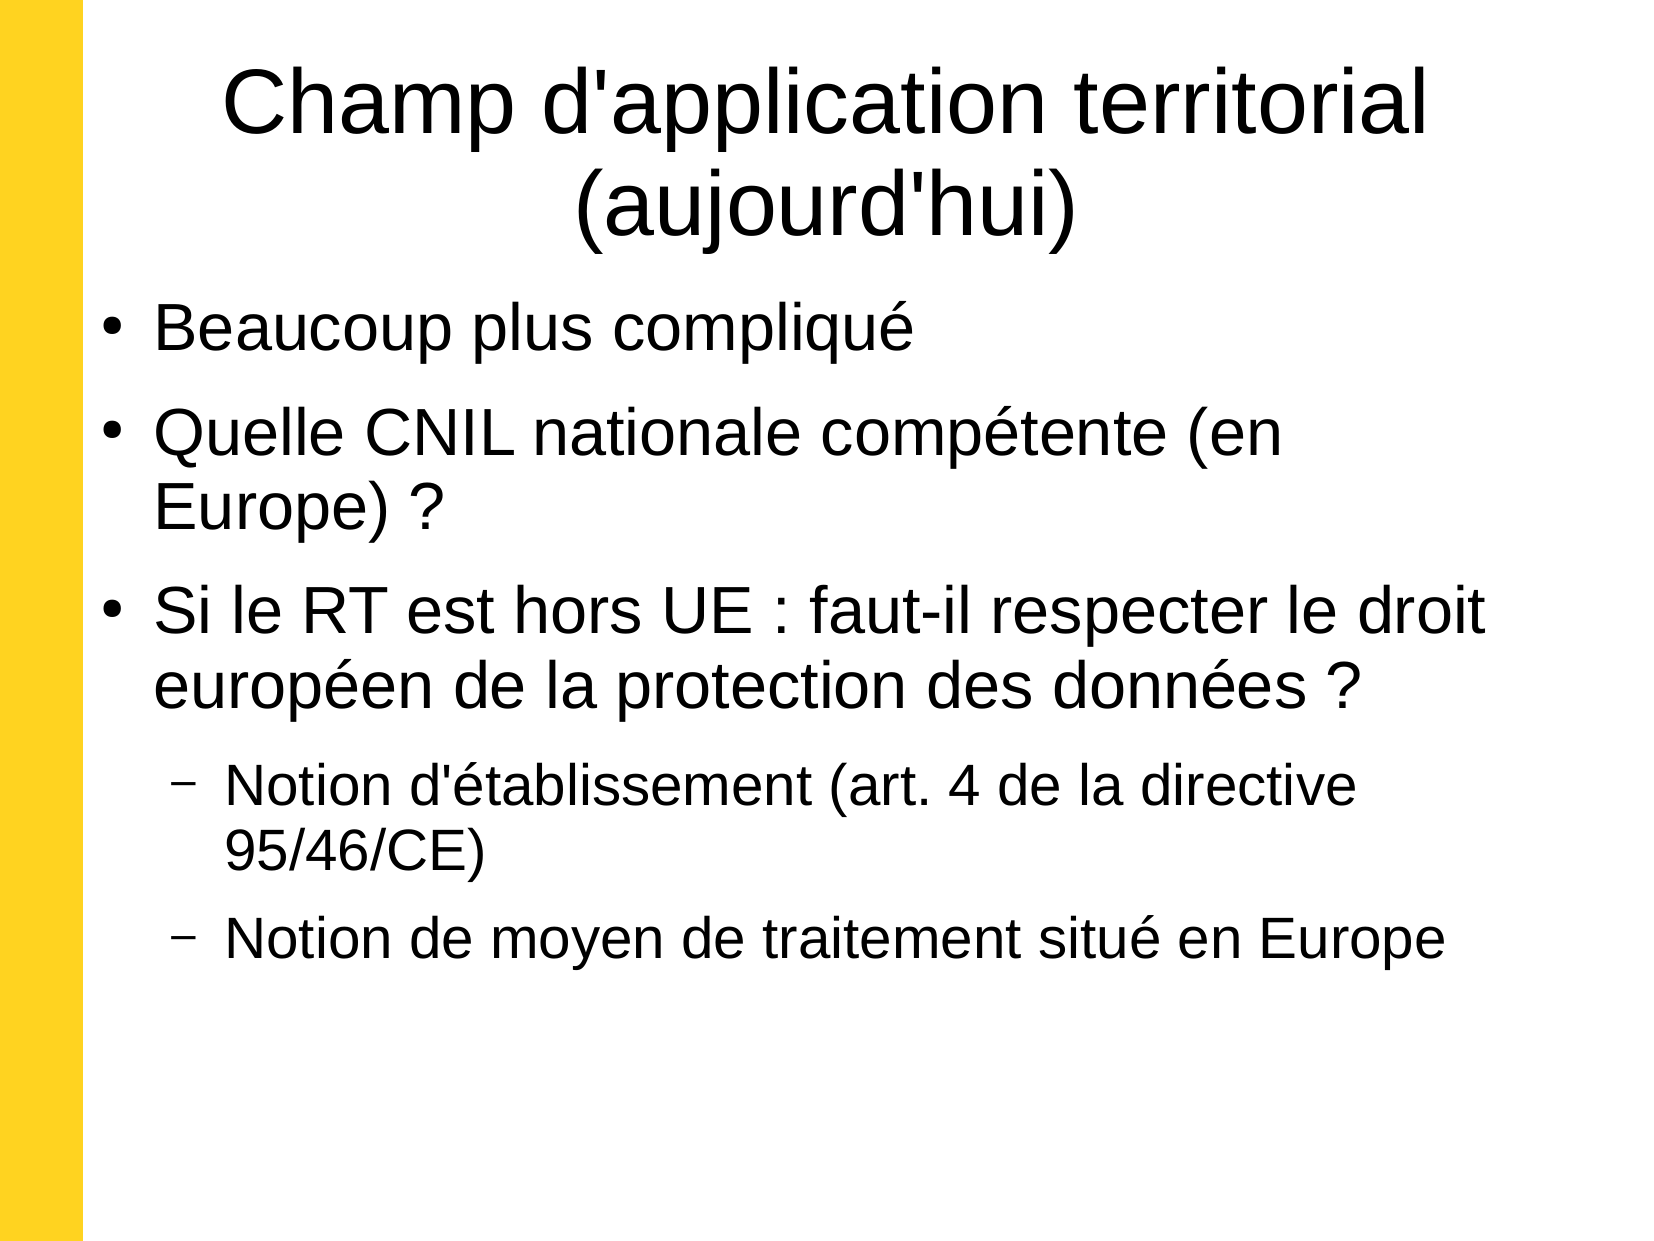

# Champ d'application territorial (aujourd'hui)
Beaucoup plus compliqué
Quelle CNIL nationale compétente (en Europe) ?
Si le RT est hors UE : faut-il respecter le droit européen de la protection des données ?
Notion d'établissement (art. 4 de la directive 95/46/CE)
Notion de moyen de traitement situé en Europe